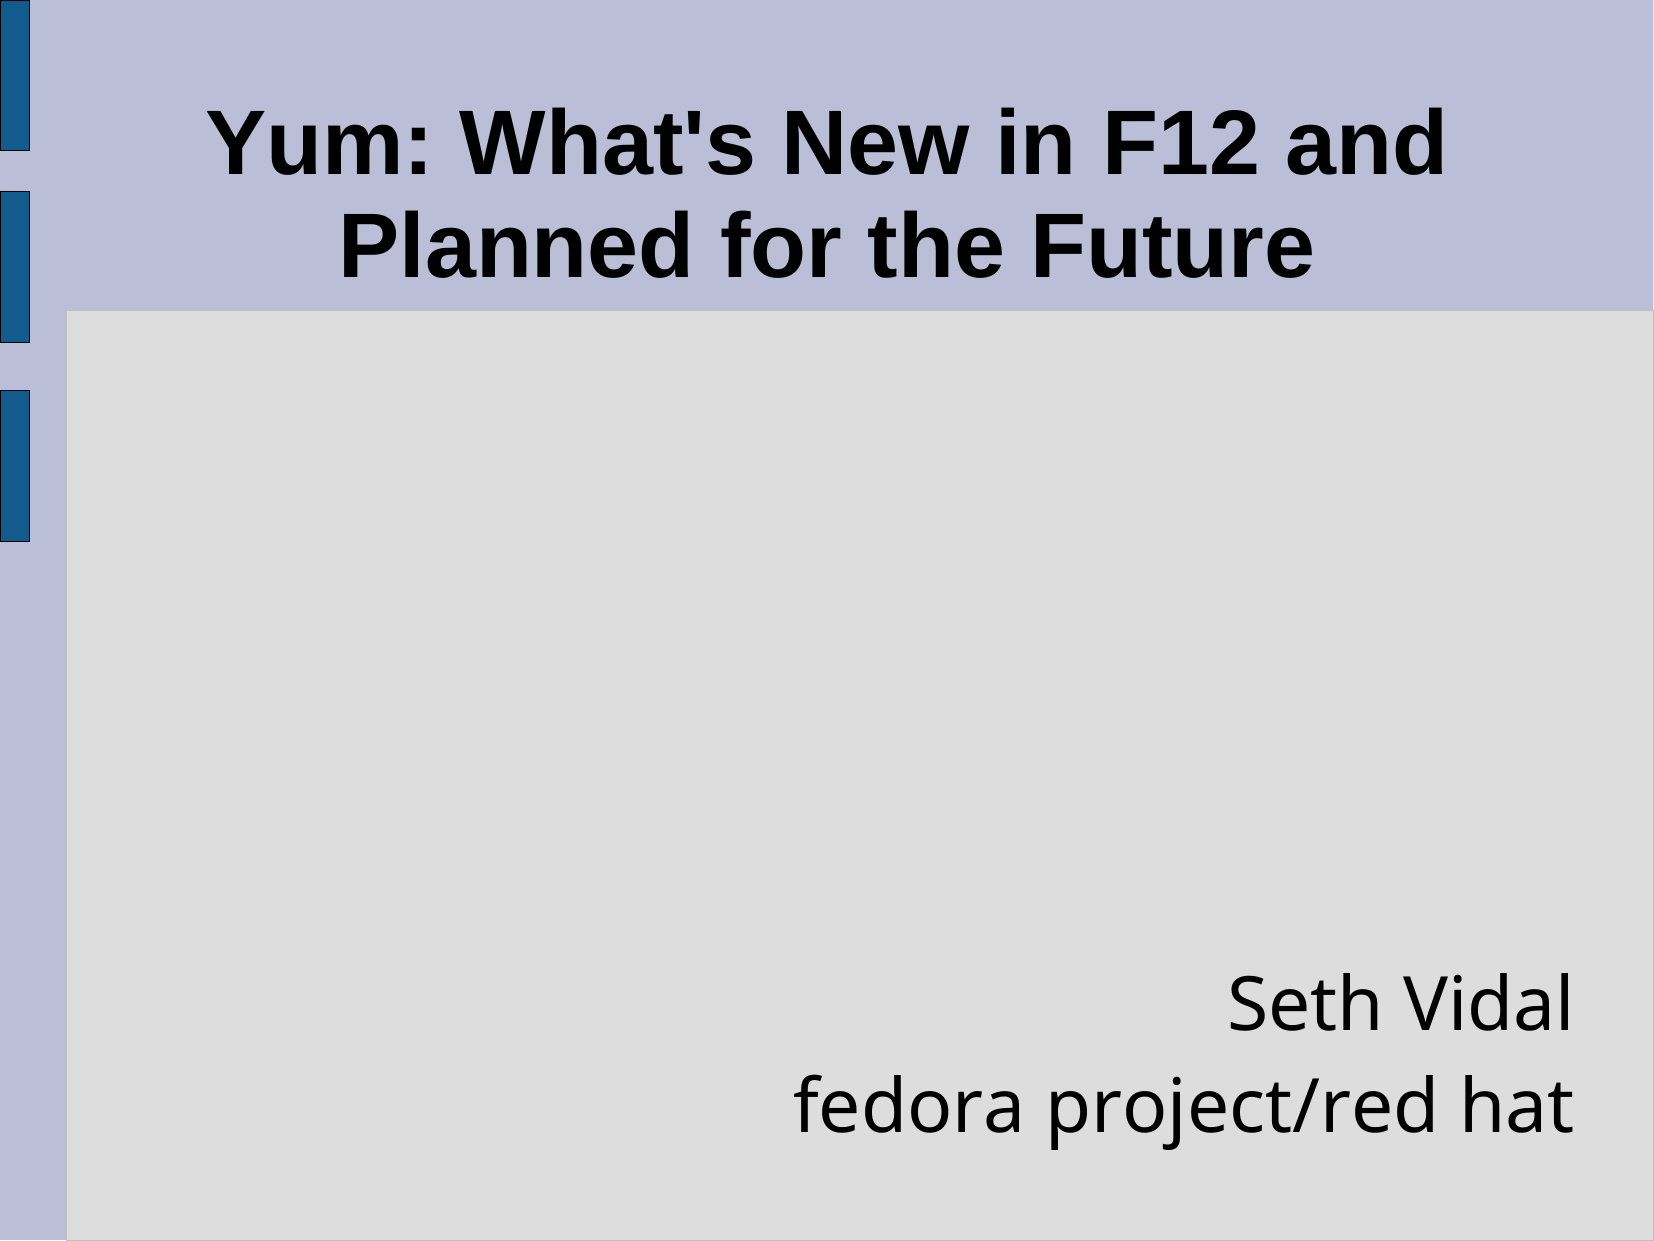

# Yum: What's New in F12 and Planned for the Future
Seth Vidal
fedora project/red hat